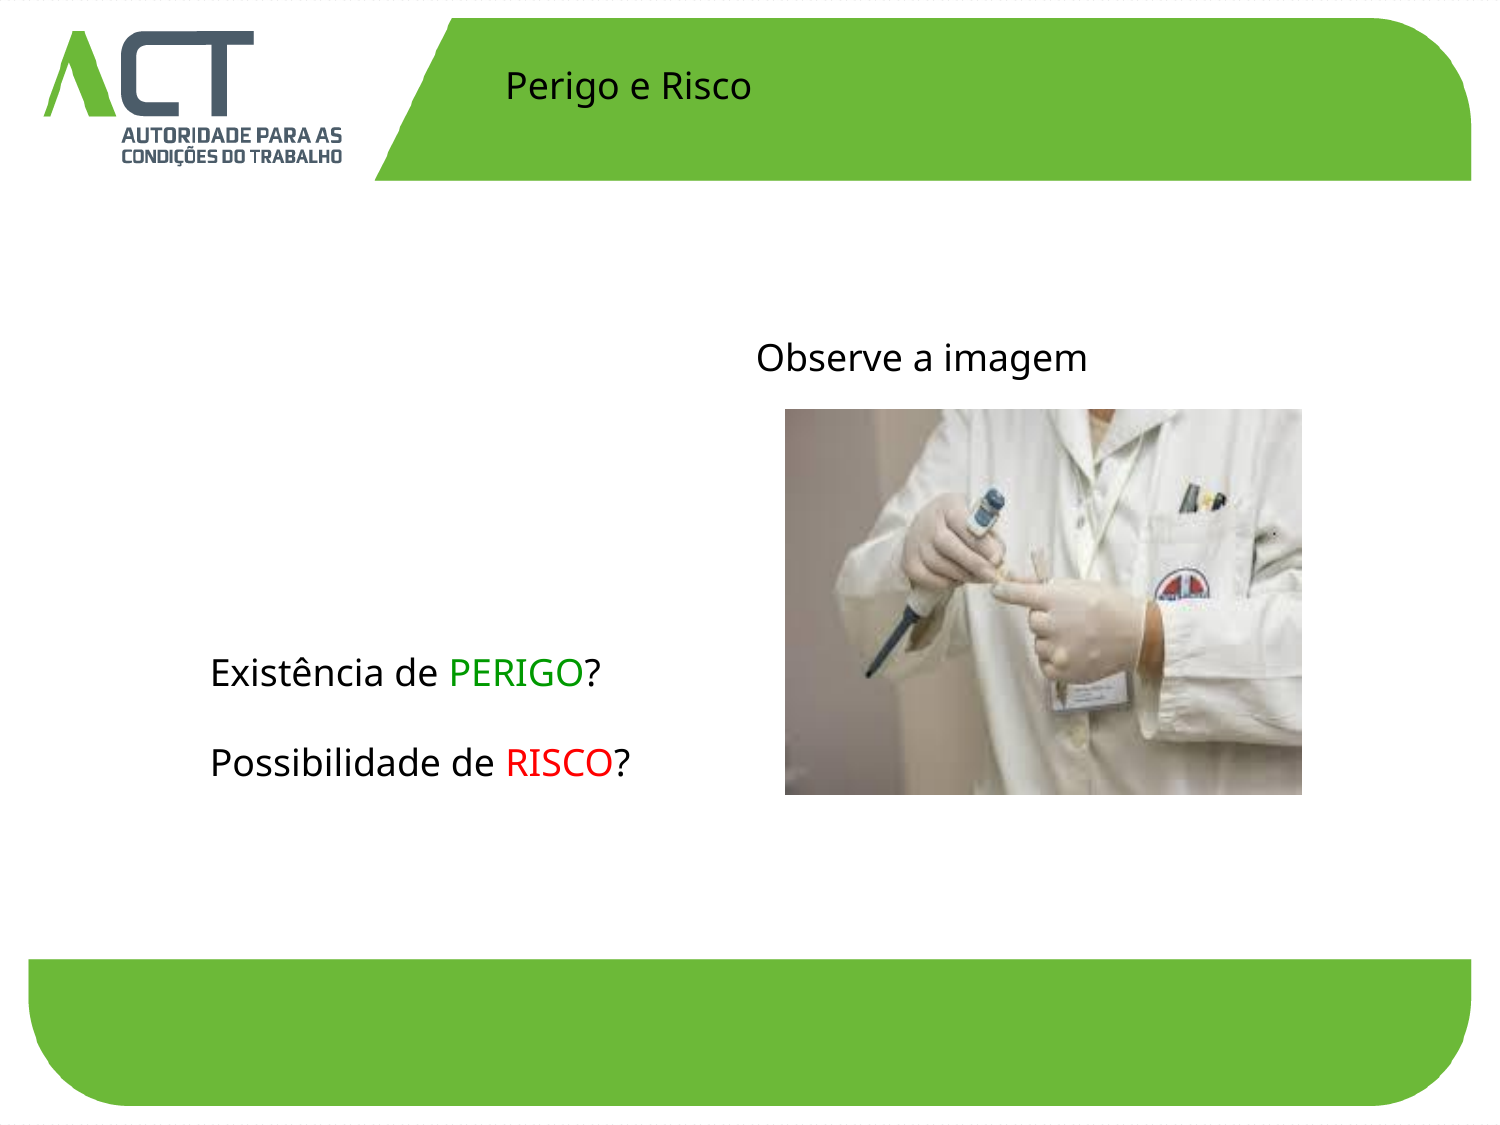

Perigo e Risco
 Observe a imagem
Existência de PERIGO?
Possibilidade de RISCO?